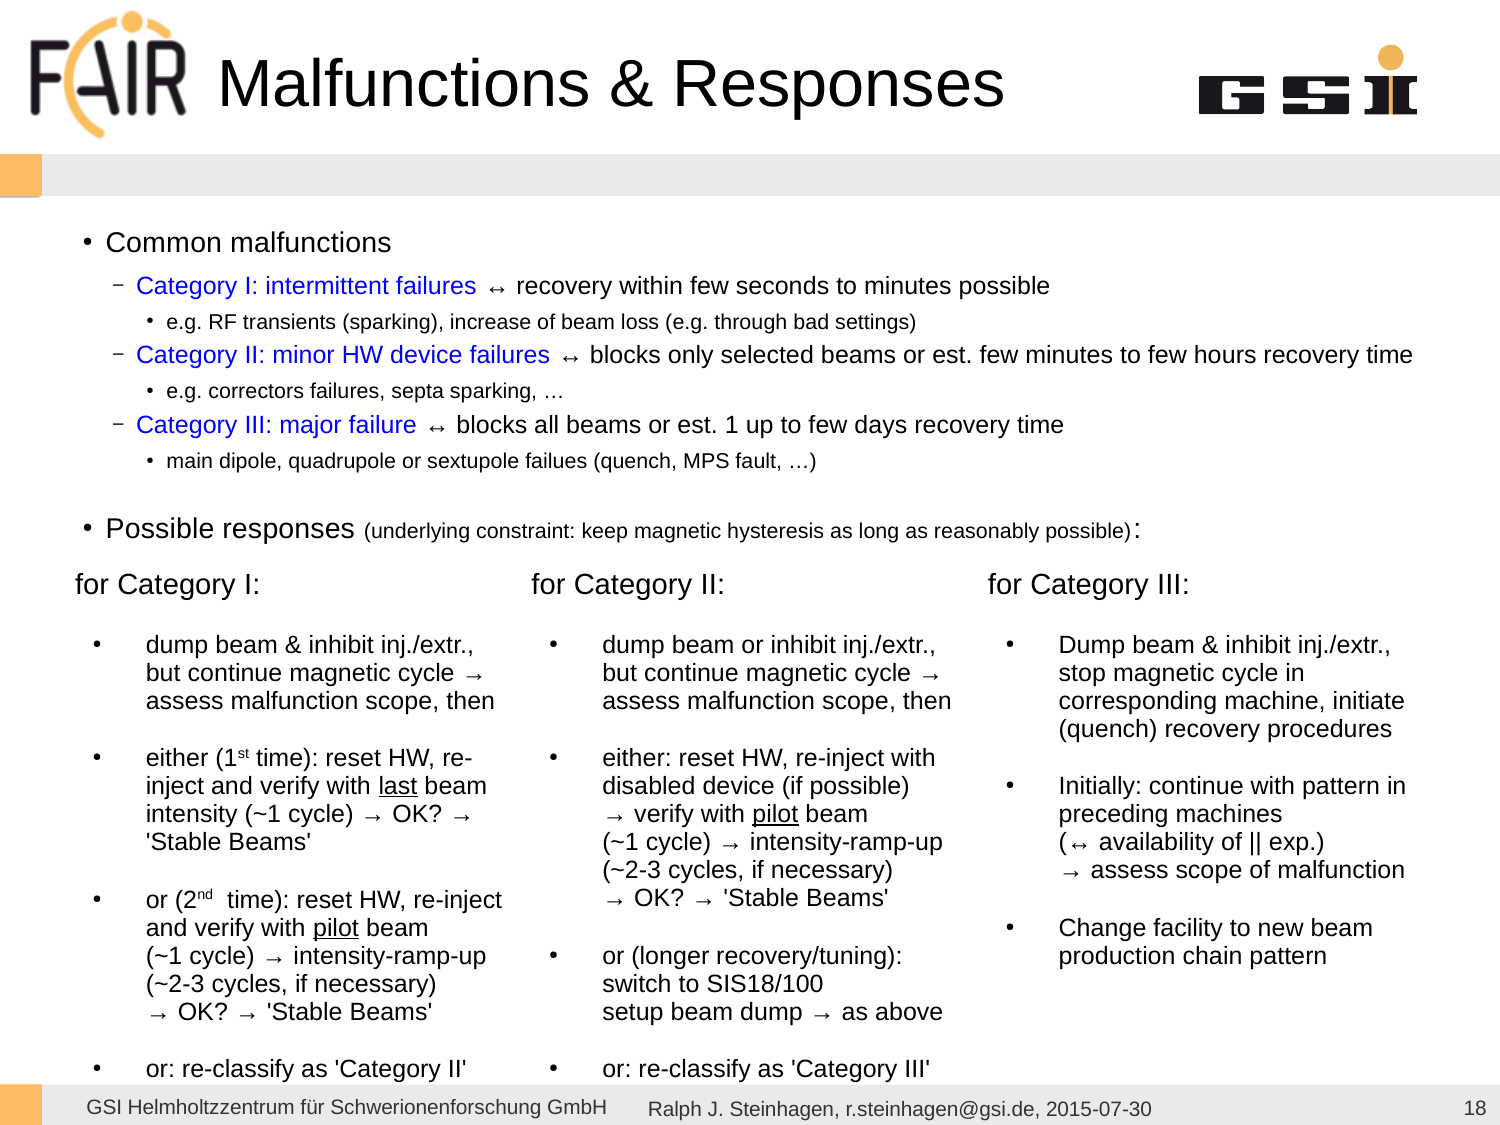

# Malfunctions & Responses
Common malfunctions
Category I: intermittent failures ↔ recovery within few seconds to minutes possible
e.g. RF transients (sparking), increase of beam loss (e.g. through bad settings)
Category II: minor HW device failures ↔ blocks only selected beams or est. few minutes to few hours recovery time
e.g. correctors failures, septa sparking, …
Category III: major failure ↔ blocks all beams or est. 1 up to few days recovery time
main dipole, quadrupole or sextupole failues (quench, MPS fault, …)
Possible responses (underlying constraint: keep magnetic hysteresis as long as reasonably possible):
for Category I:
dump beam & inhibit inj./extr., but continue magnetic cycle → assess malfunction scope, then
either (1st time): reset HW, re-inject and verify with last beam intensity (~1 cycle) → OK? → 'Stable Beams'
or (2nd time): reset HW, re-inject and verify with pilot beam (~1 cycle) → intensity-ramp-up (~2-3 cycles, if necessary) → OK? → 'Stable Beams'
or: re-classify as 'Category II'
for Category II:
dump beam or inhibit inj./extr., but continue magnetic cycle → assess malfunction scope, then
either: reset HW, re-inject with disabled device (if possible) → verify with pilot beam (~1 cycle) → intensity-ramp-up (~2-3 cycles, if necessary) → OK? → 'Stable Beams'
or (longer recovery/tuning): switch to SIS18/100 setup beam dump → as above
or: re-classify as 'Category III'
for Category III:
Dump beam & inhibit inj./extr., stop magnetic cycle in corresponding machine, initiate (quench) recovery procedures
Initially: continue with pattern in preceding machines (↔ availability of || exp.) → assess scope of malfunction
Change facility to new beam production chain pattern